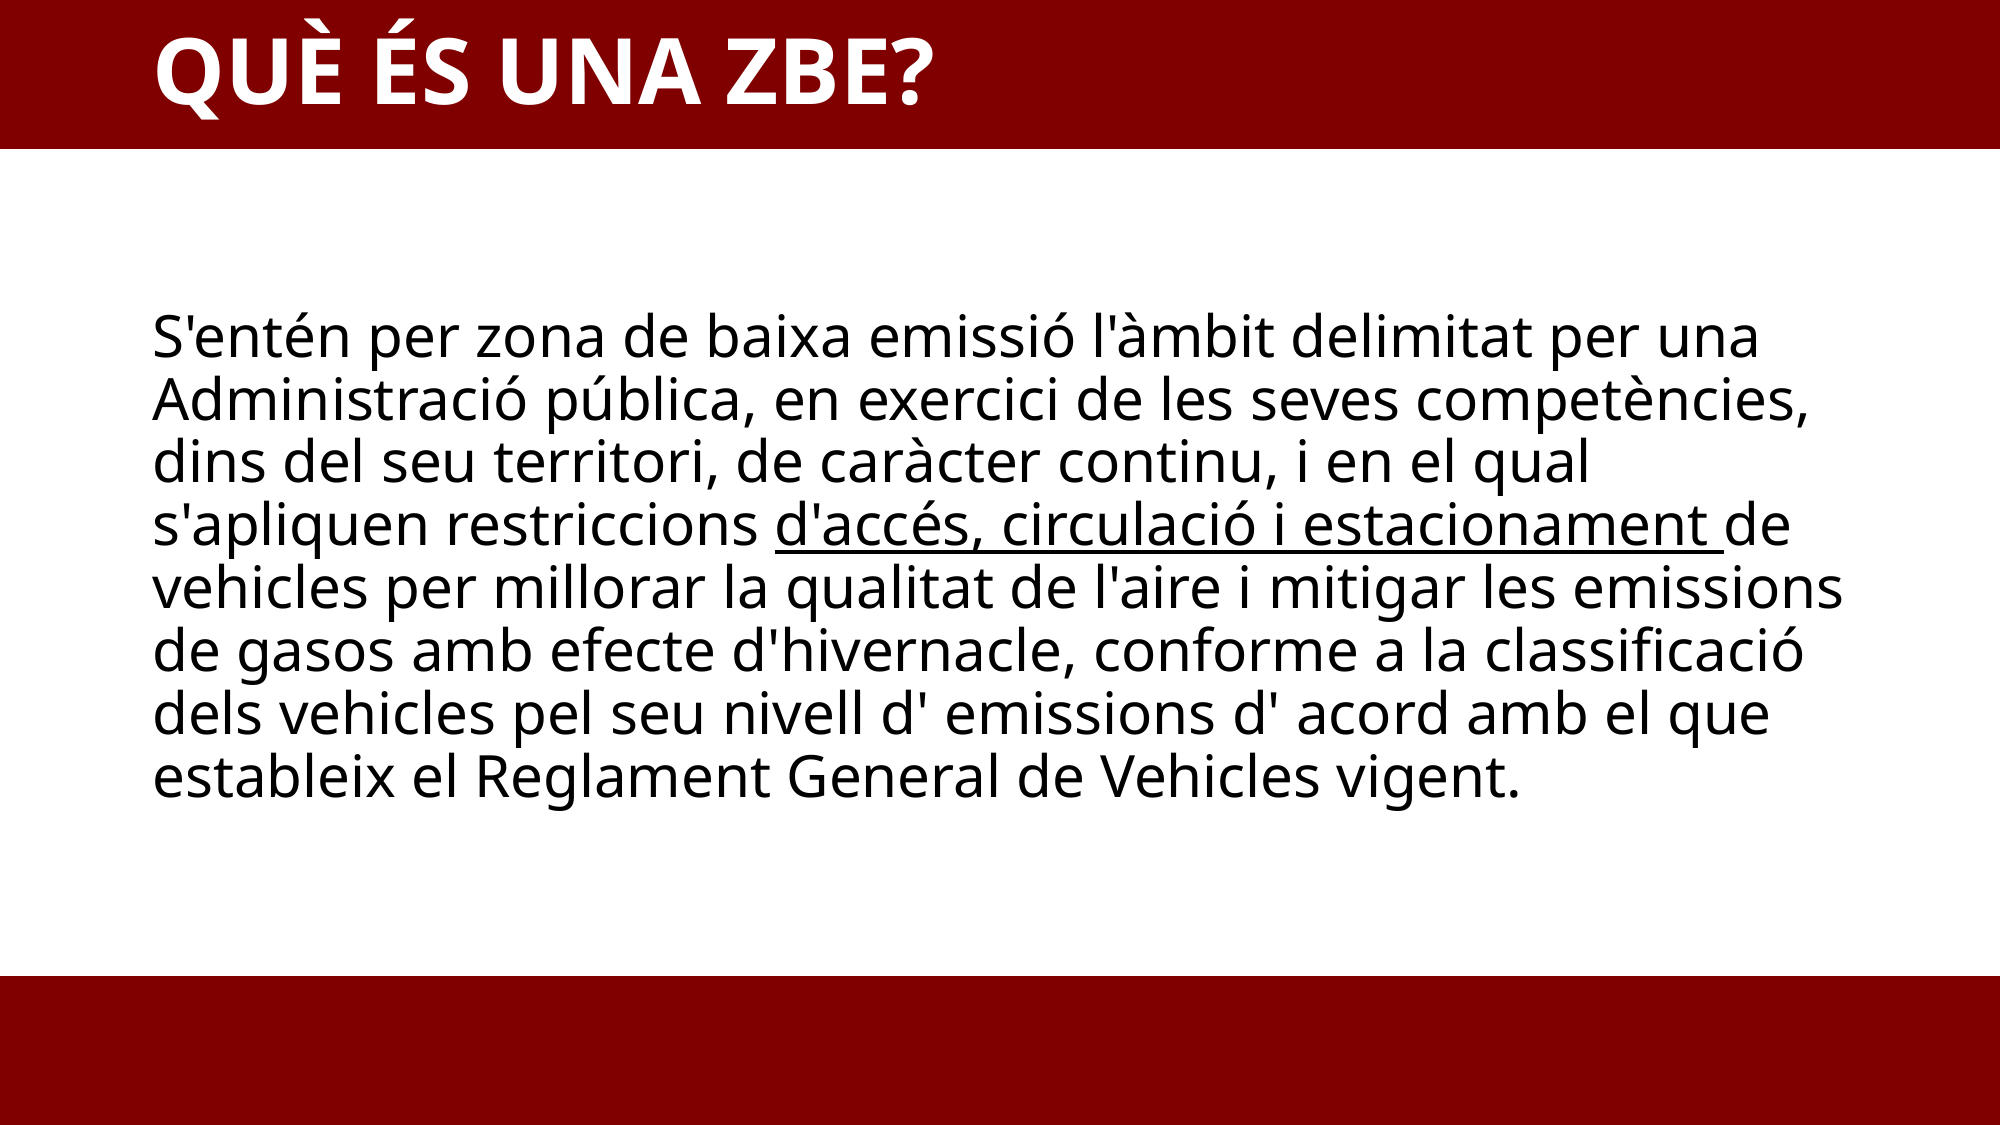

QUÈ ÉS UNA ZBE?
# S'entén per zona de baixa emissió l'àmbit delimitat per una Administració pública, en exercici de les seves competències, dins del seu territori, de caràcter continu, i en el qual s'apliquen restriccions d'accés, circulació i estacionament de vehicles per millorar la qualitat de l'aire i mitigar les emissions de gasos amb efecte d'hivernacle, conforme a la classificació dels vehicles pel seu nivell d' emissions d' acord amb el que estableix el Reglament General de Vehicles vigent.